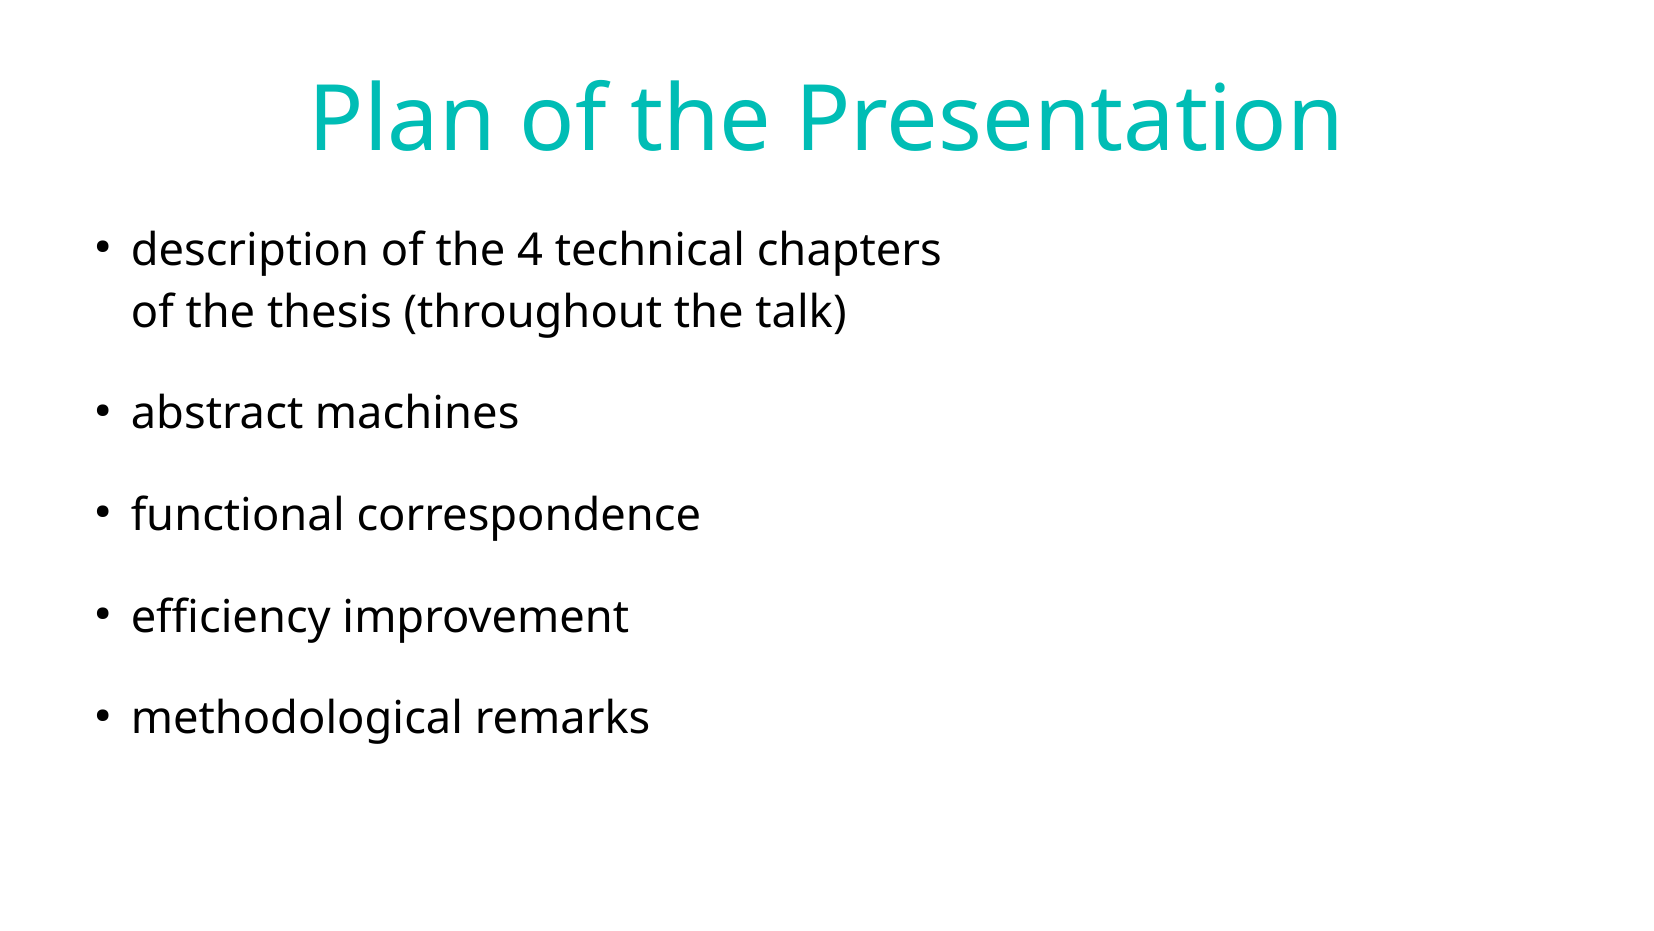

# Plan of the Presentation
description of the 4 technical chapters
of the thesis (throughout the talk)
abstract machines
functional correspondence
efficiency improvement
methodological remarks